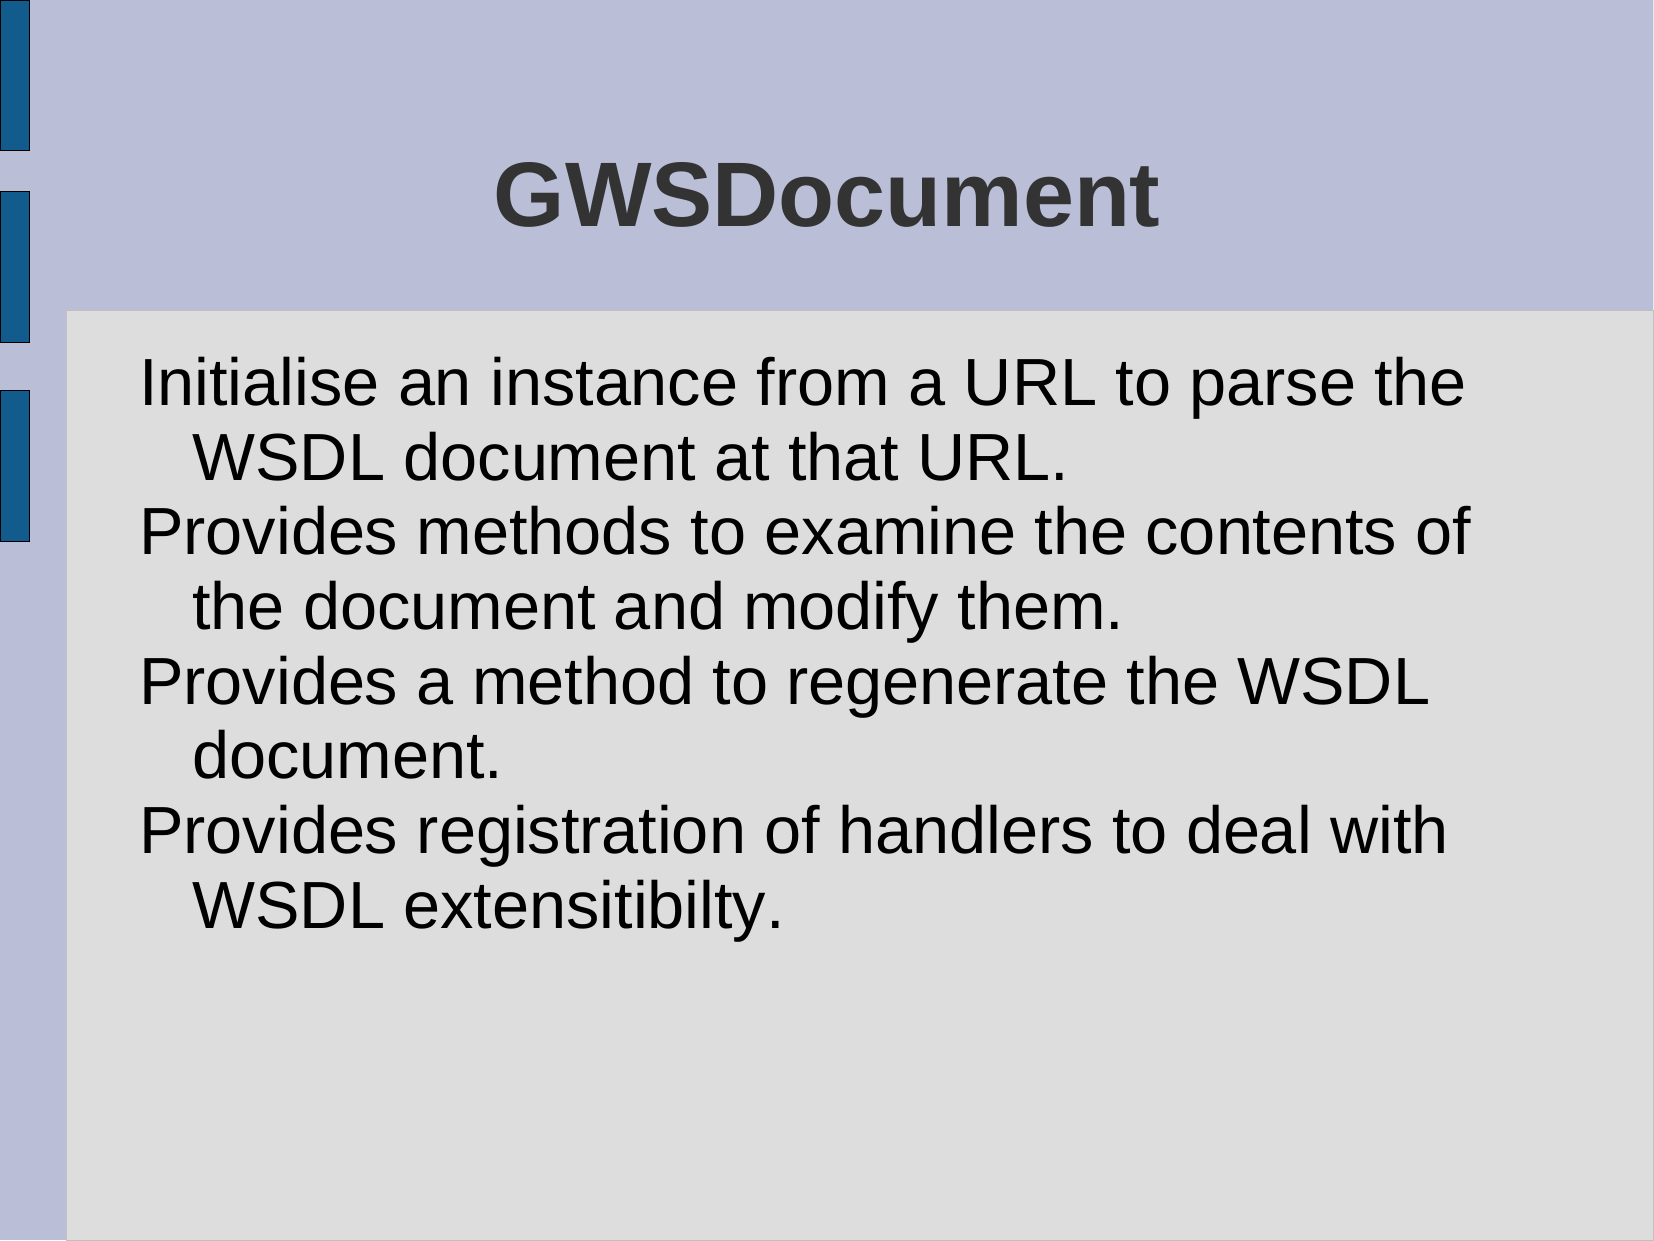

# GWSDocument
Initialise an instance from a URL to parse the WSDL document at that URL.
Provides methods to examine the contents of the document and modify them.
Provides a method to regenerate the WSDL document.
Provides registration of handlers to deal with WSDL extensitibilty.